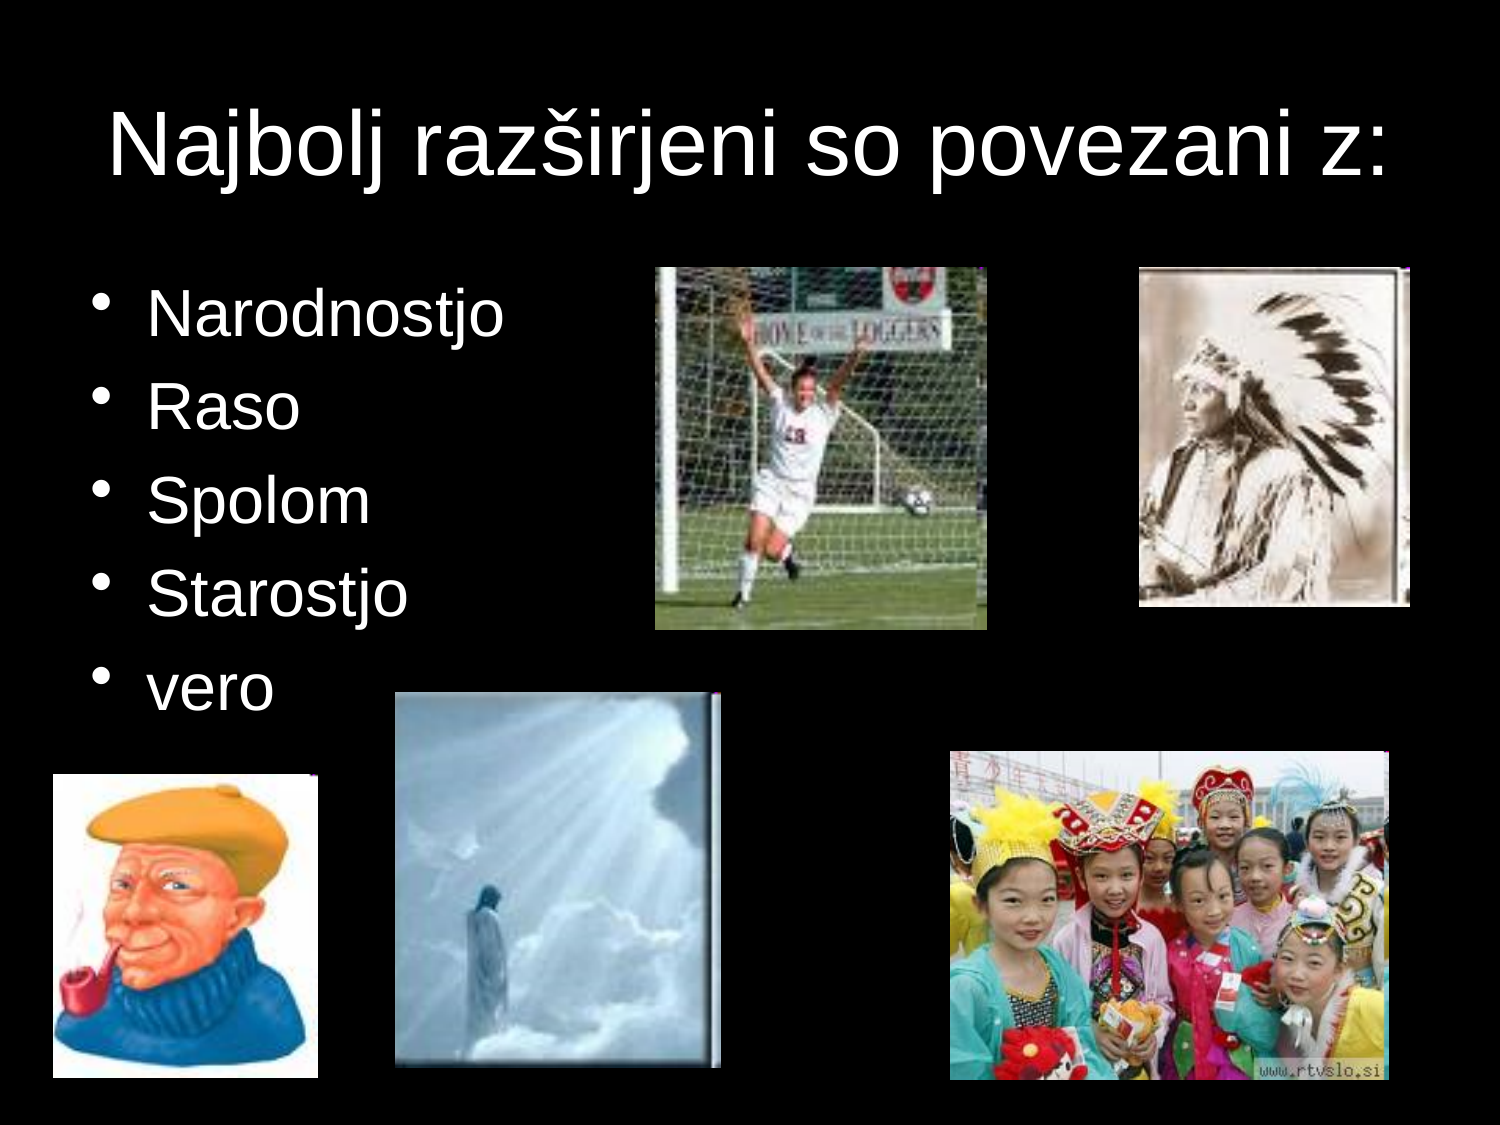

# Najbolj razširjeni so povezani z:
Narodnostjo
Raso
Spolom
Starostjo
vero